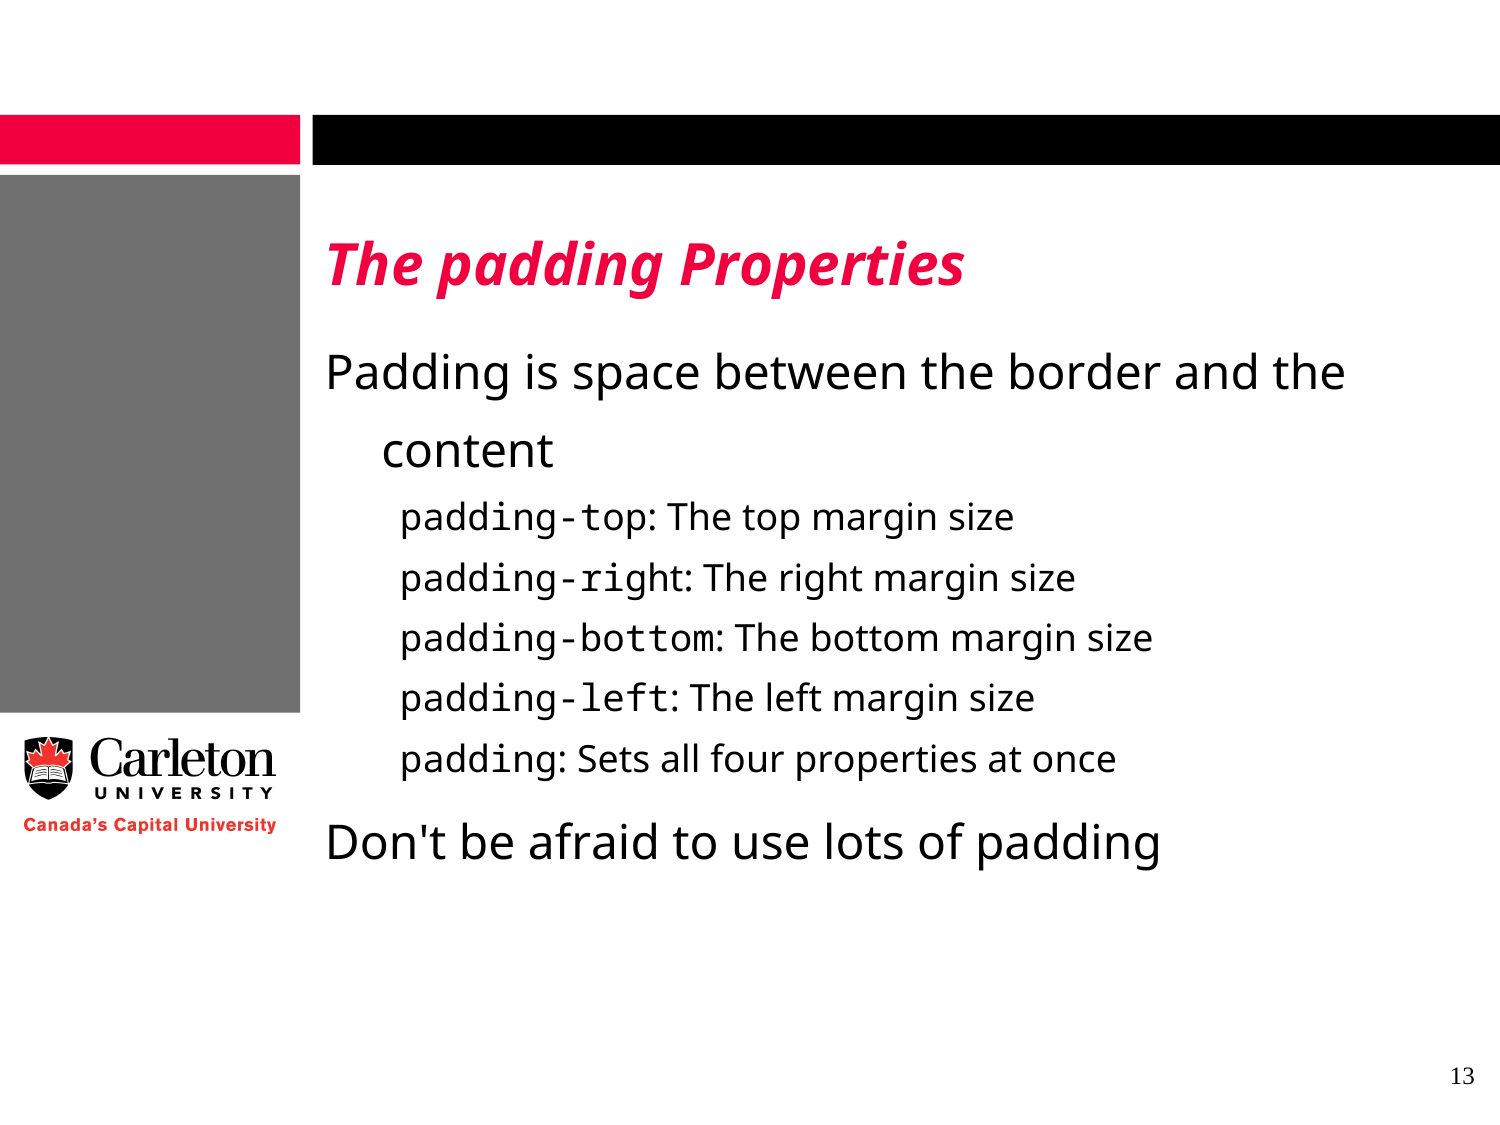

# The padding Properties
Padding is space between the border and the content
padding-top: The top margin size
padding-right: The right margin size
padding-bottom: The bottom margin size
padding-left: The left margin size
padding: Sets all four properties at once
Don't be afraid to use lots of padding
13